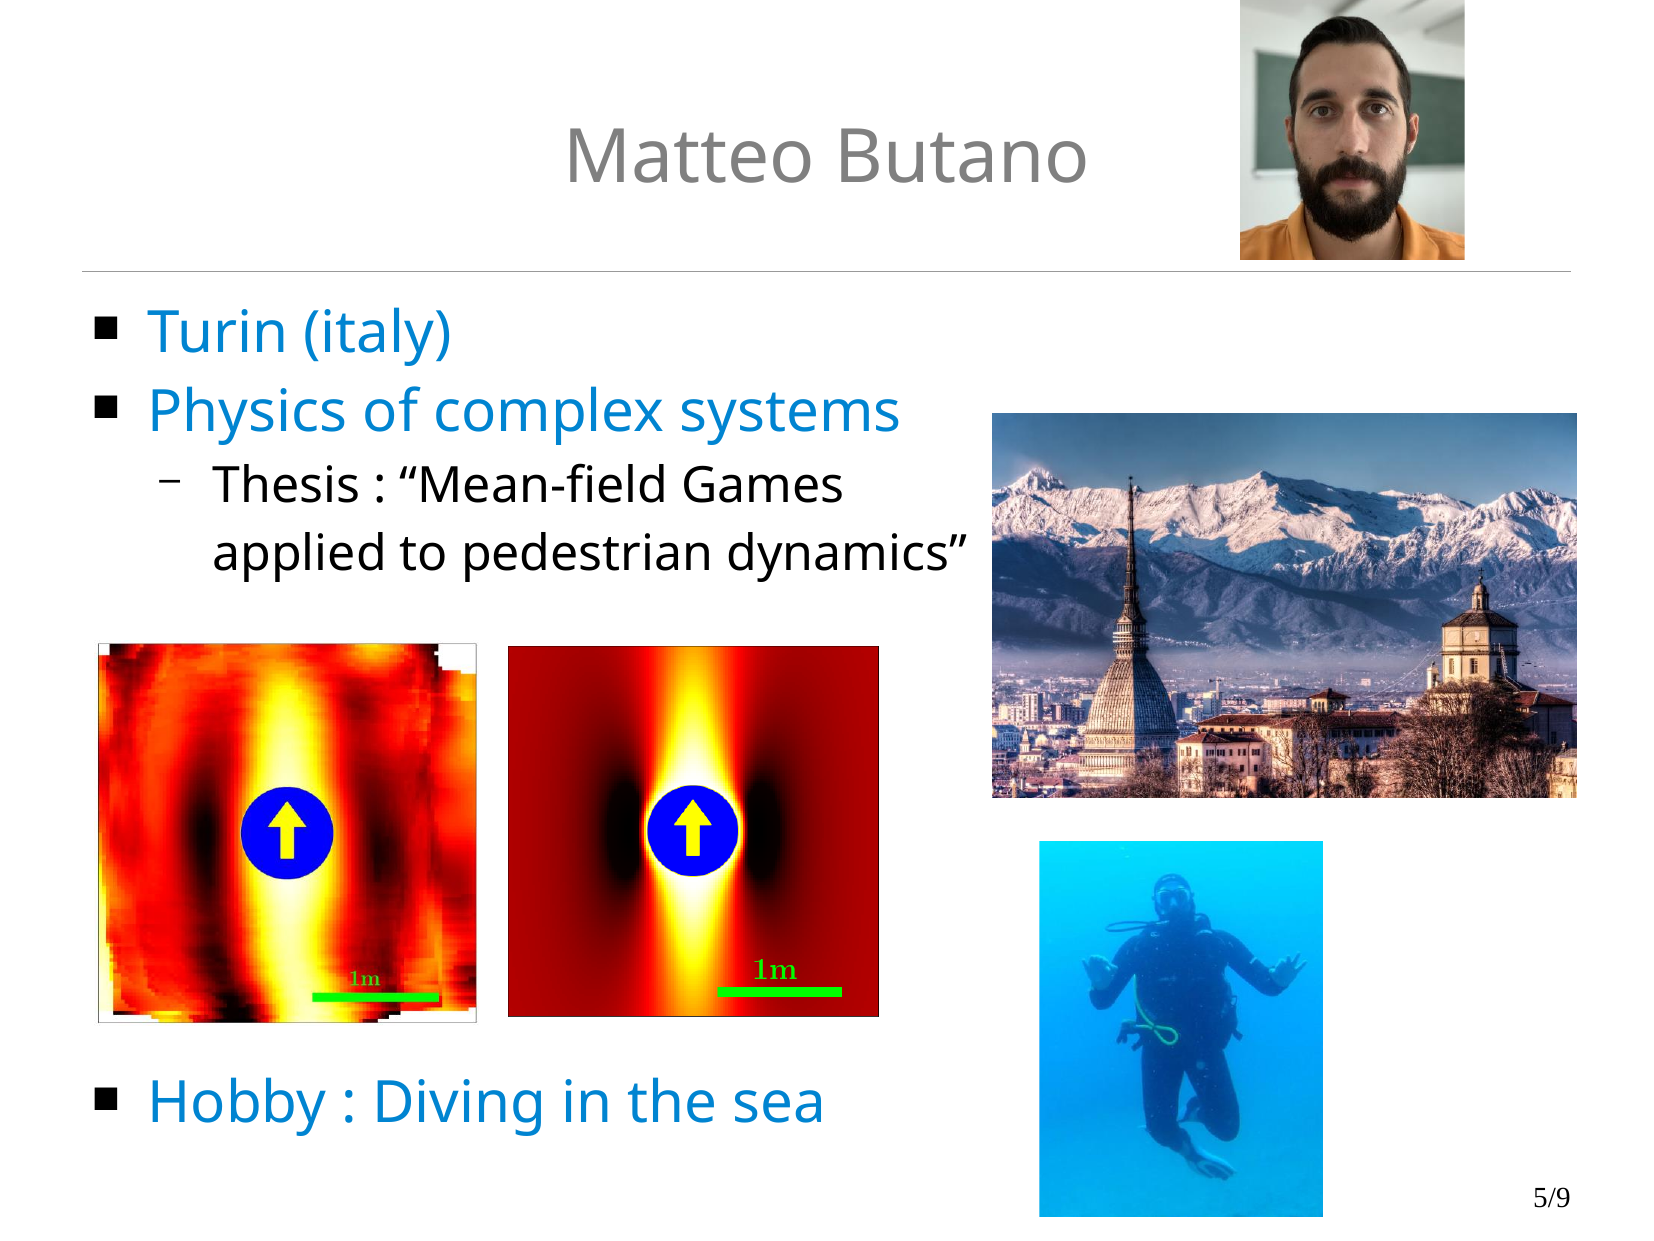

# Matteo Butano
Turin (italy)
Physics of complex systems
Thesis : “Mean-field Games
applied to pedestrian dynamics”
Hobby : Diving in the sea
5